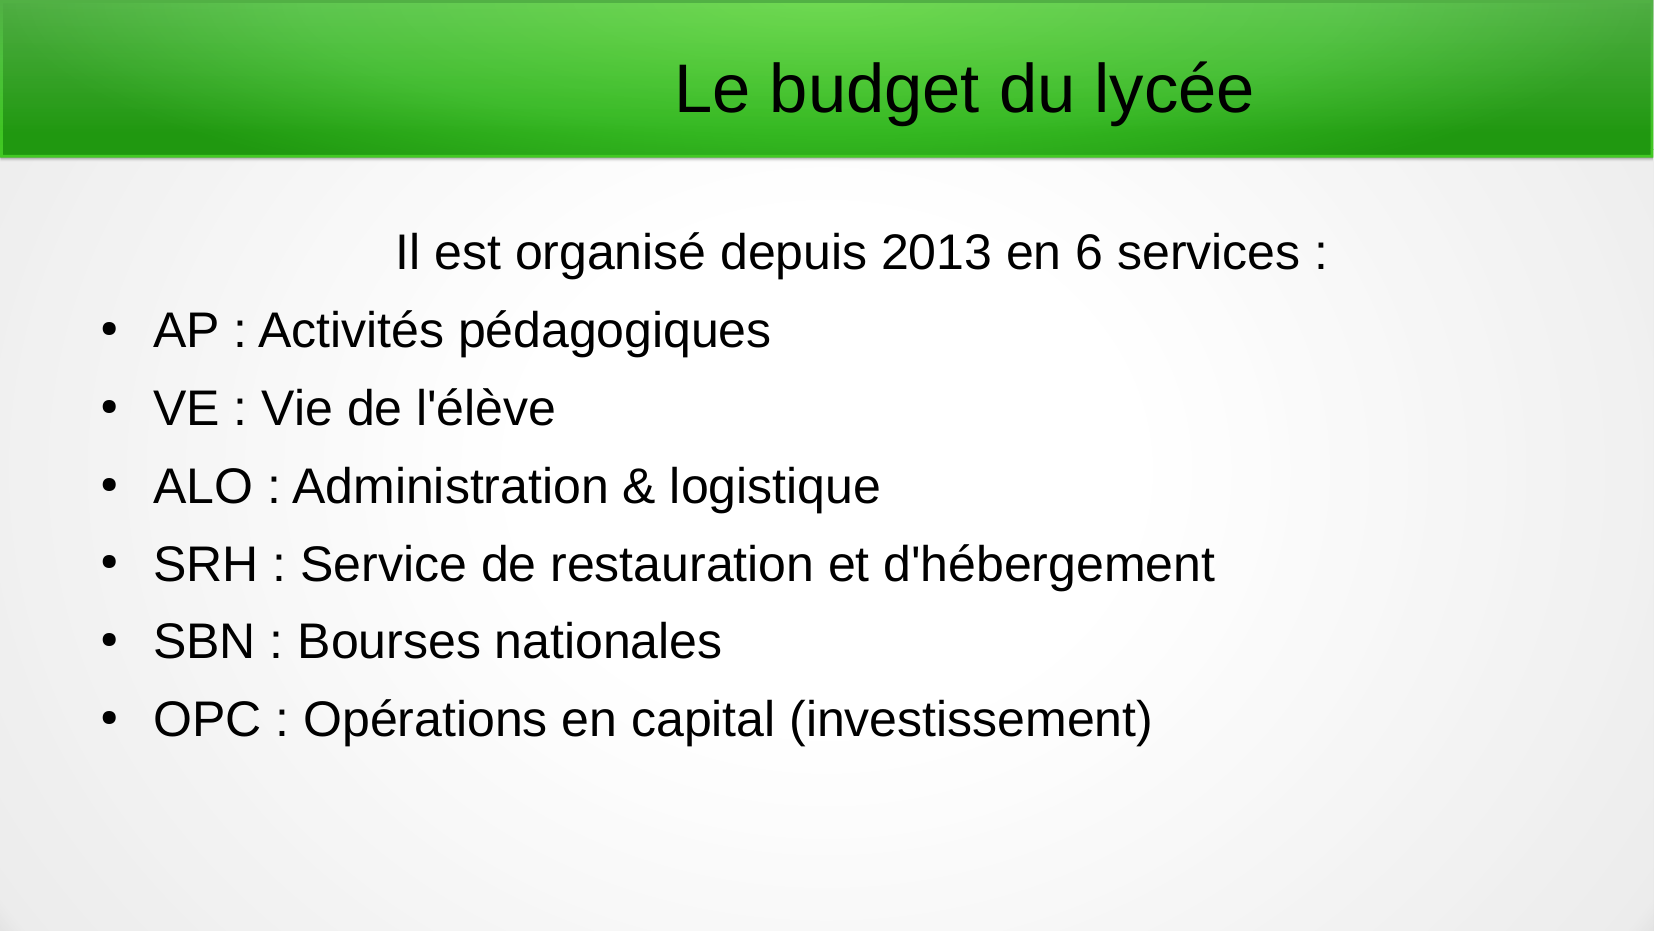

# Le budget du lycée
Il est organisé depuis 2013 en 6 services :
AP : Activités pédagogiques
VE : Vie de l'élève
ALO : Administration & logistique
SRH : Service de restauration et d'hébergement
SBN : Bourses nationales
OPC : Opérations en capital (investissement)